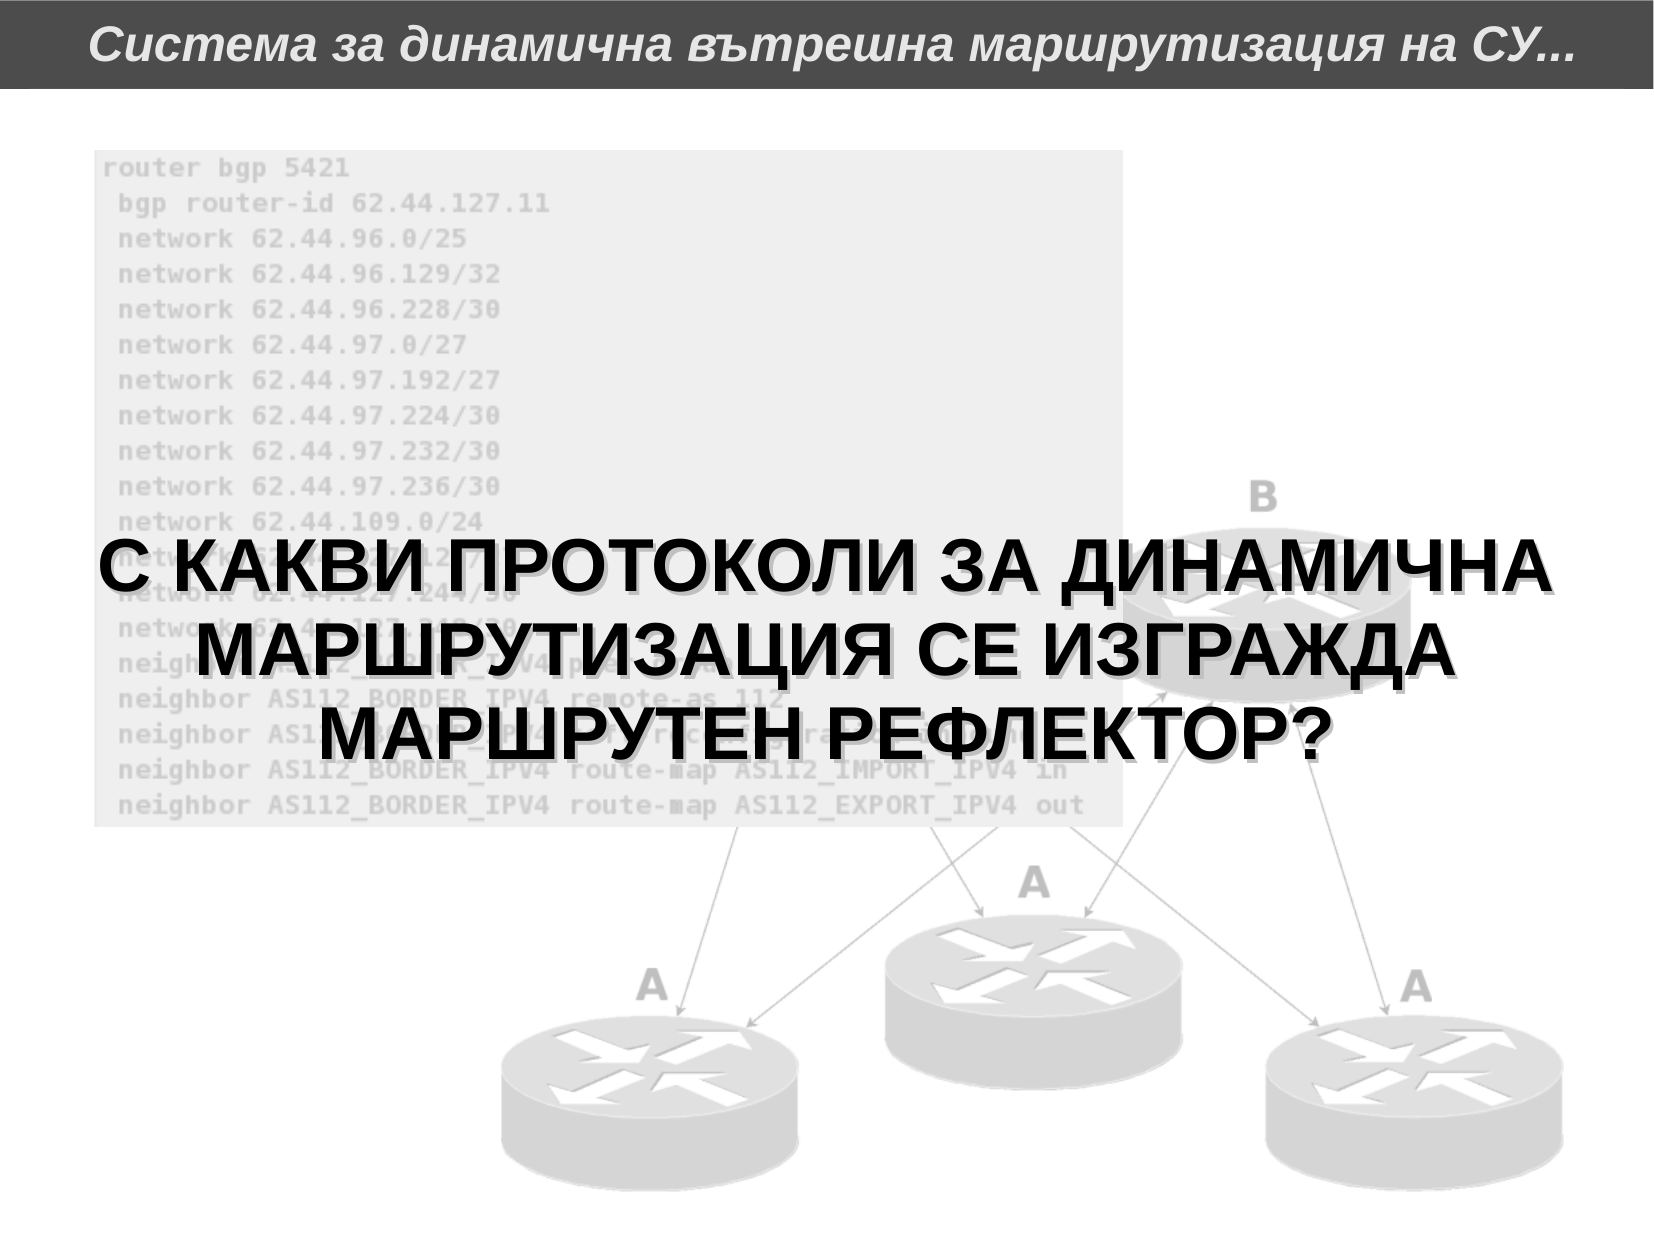

Система за динамична вътрешна маршрутизация на СУ...
С КАКВИ ПРОТОКОЛИ ЗА ДИНАМИЧНА МАРШРУТИЗАЦИЯ СЕ ИЗГРАЖДА МАРШРУТЕН РЕФЛЕКТОР?